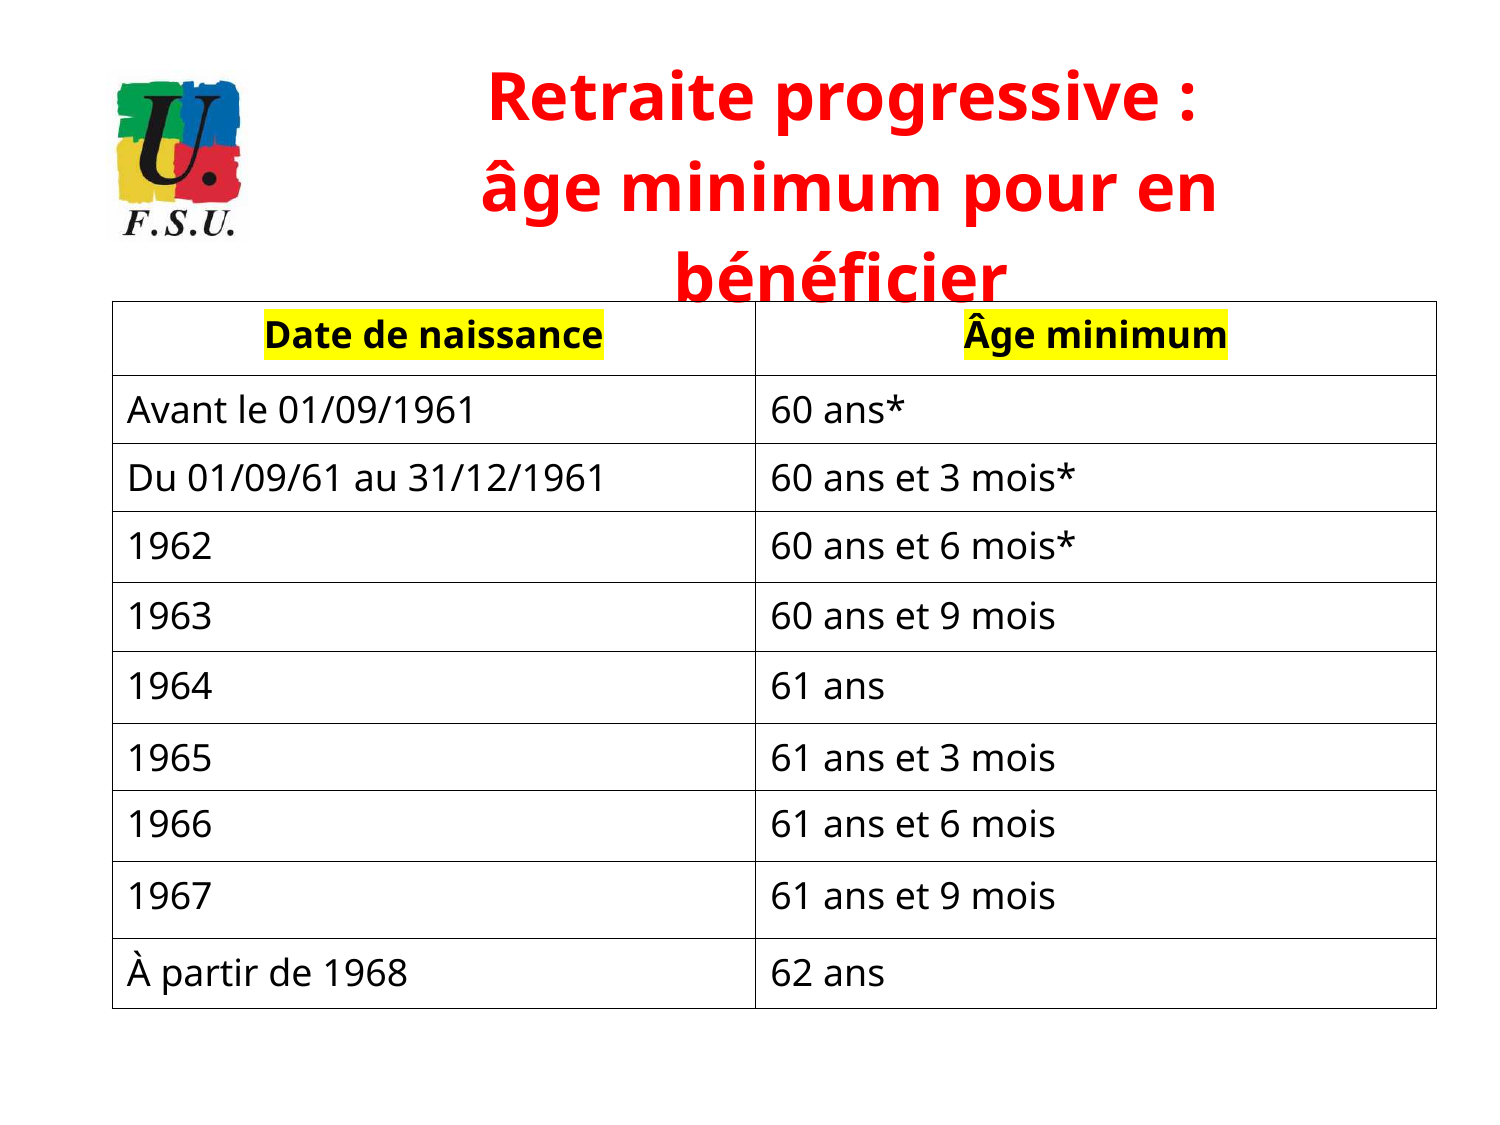

# Retraite progressive : âge minimum pour en bénéficier
| Date de naissance | Âge minimum |
| --- | --- |
| Avant le 01/09/1961 | 60 ans\* |
| Du 01/09/61 au 31/12/1961 | 60 ans et 3 mois\* |
| 1962 | 60 ans et 6 mois\* |
| 1963 | 60 ans et 9 mois |
| 1964 | 61 ans |
| 1965 | 61 ans et 3 mois |
| 1966 | 61 ans et 6 mois |
| 1967 | 61 ans et 9 mois |
| À partir de 1968 | 62 ans |